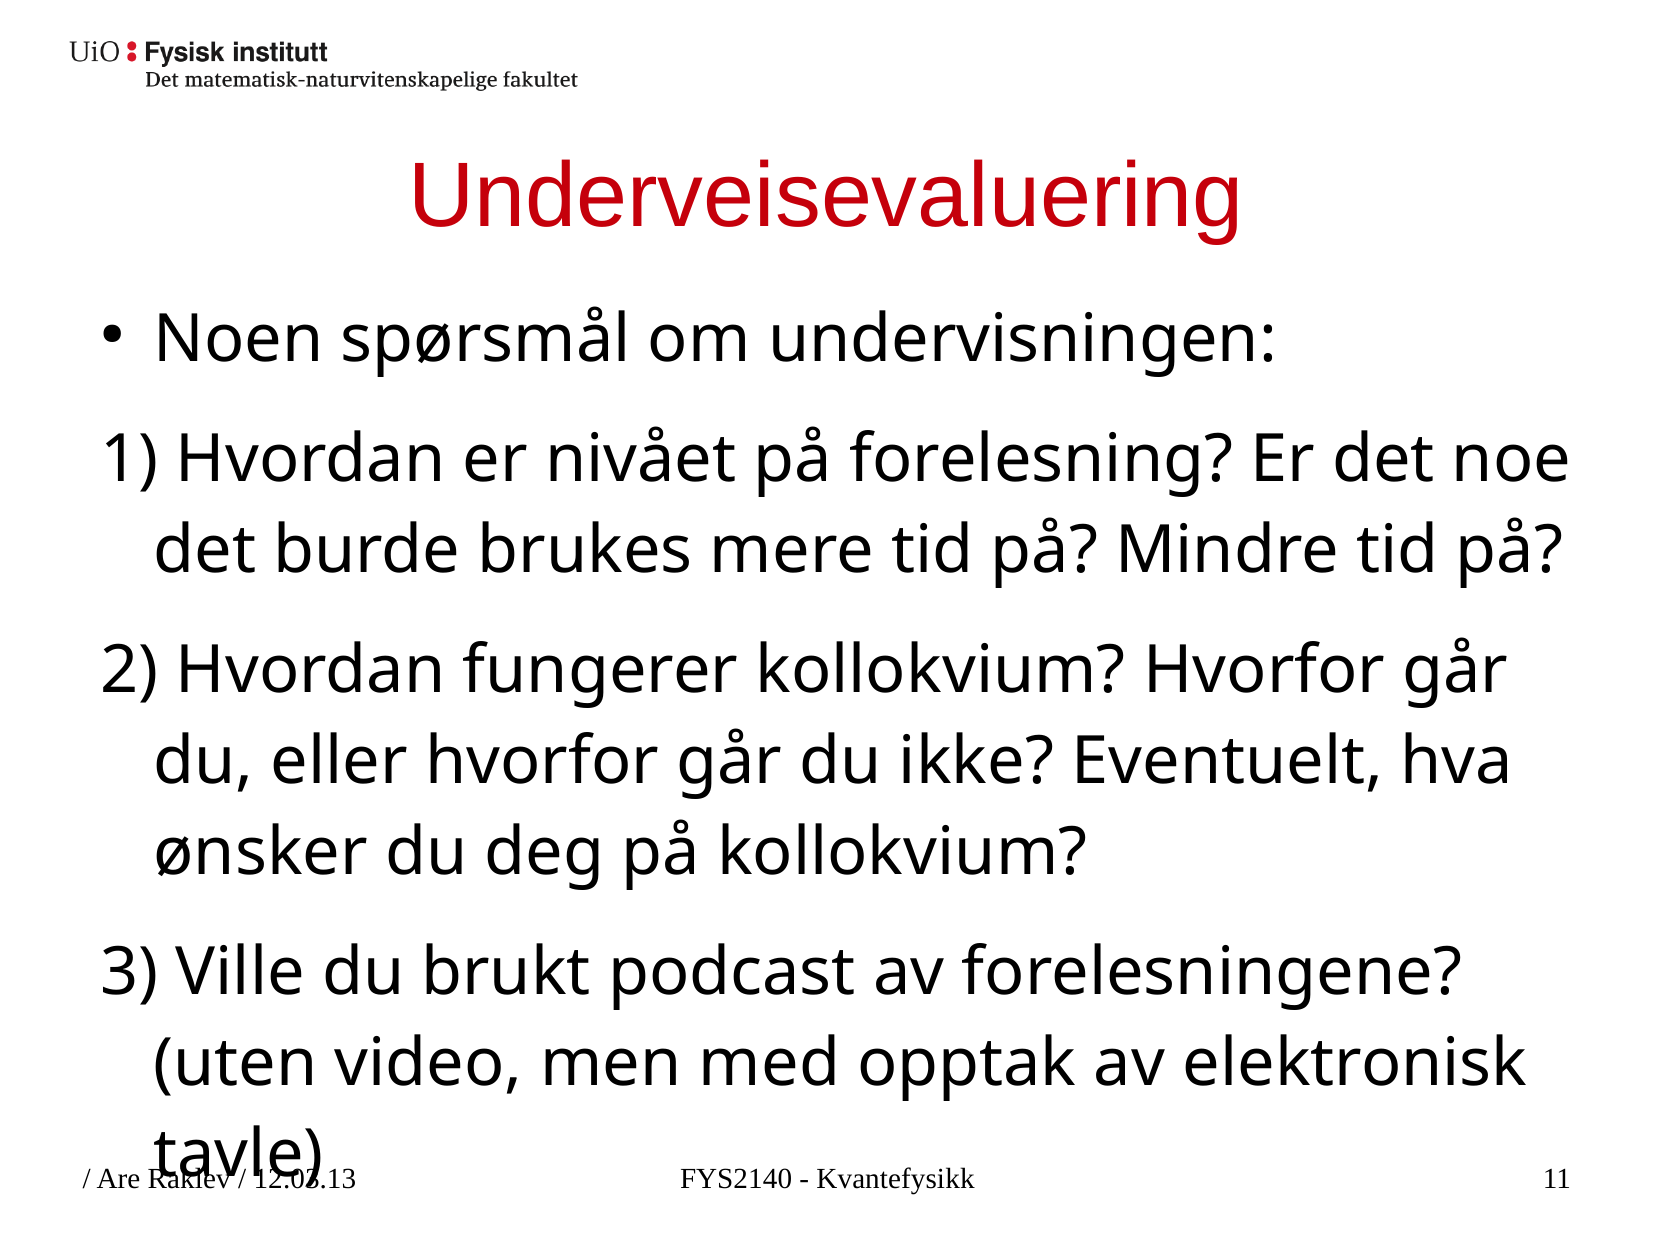

# Underveisevaluering
Noen spørsmål om undervisningen:
 Hvordan er nivået på forelesning? Er det noe det burde brukes mere tid på? Mindre tid på?
 Hvordan fungerer kollokvium? Hvorfor går du, eller hvorfor går du ikke? Eventuelt, hva ønsker du deg på kollokvium?
 Ville du brukt podcast av forelesningene? (uten video, men med opptak av elektronisk tavle)
 Andre kommentarer & idéer.
/ Are Raklev / 12.03.13
FYS2140 - Kvantefysikk
11